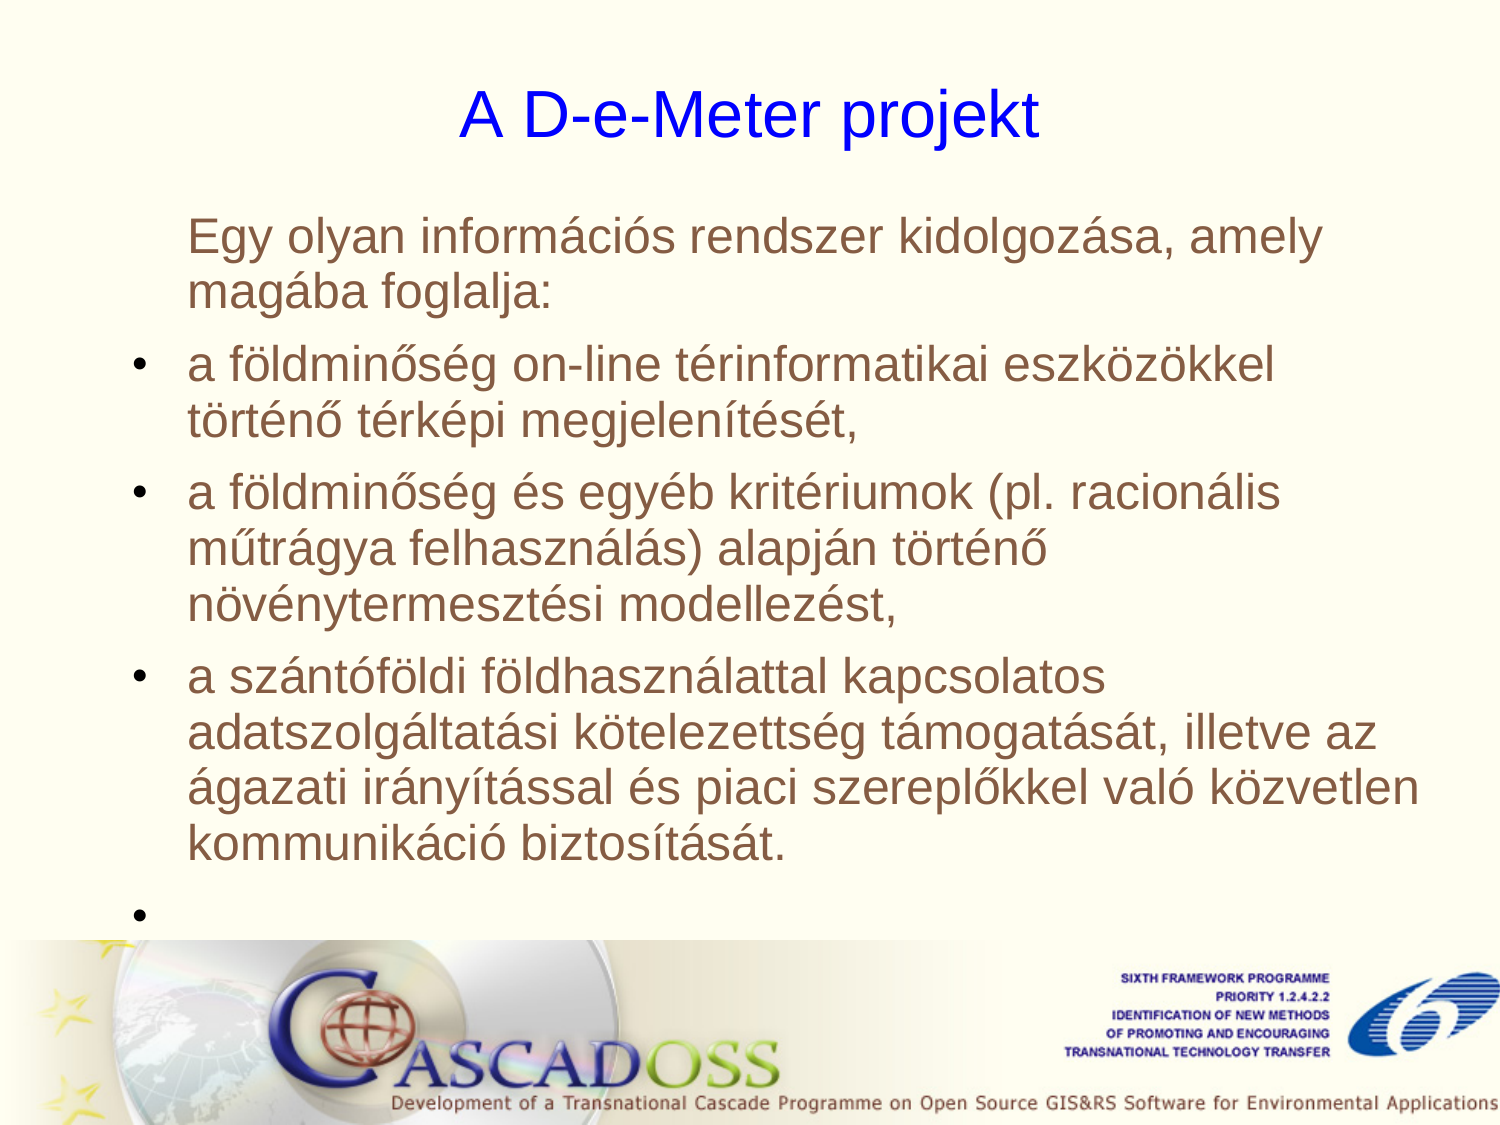

# A D-e-Meter projekt
Egy olyan információs rendszer kidolgozása, amely magába foglalja:
a földminőség on-line térinformatikai eszközökkel történő térképi megjelenítését,
a földminőség és egyéb kritériumok (pl. racionális műtrágya felhasználás) alapján történő növénytermesztési modellezést,
a szántóföldi földhasználattal kapcsolatos adatszolgáltatási kötelezettség támogatását, illetve az ágazati irányítással és piaci szereplőkkel való közvetlen kommunikáció biztosítását.